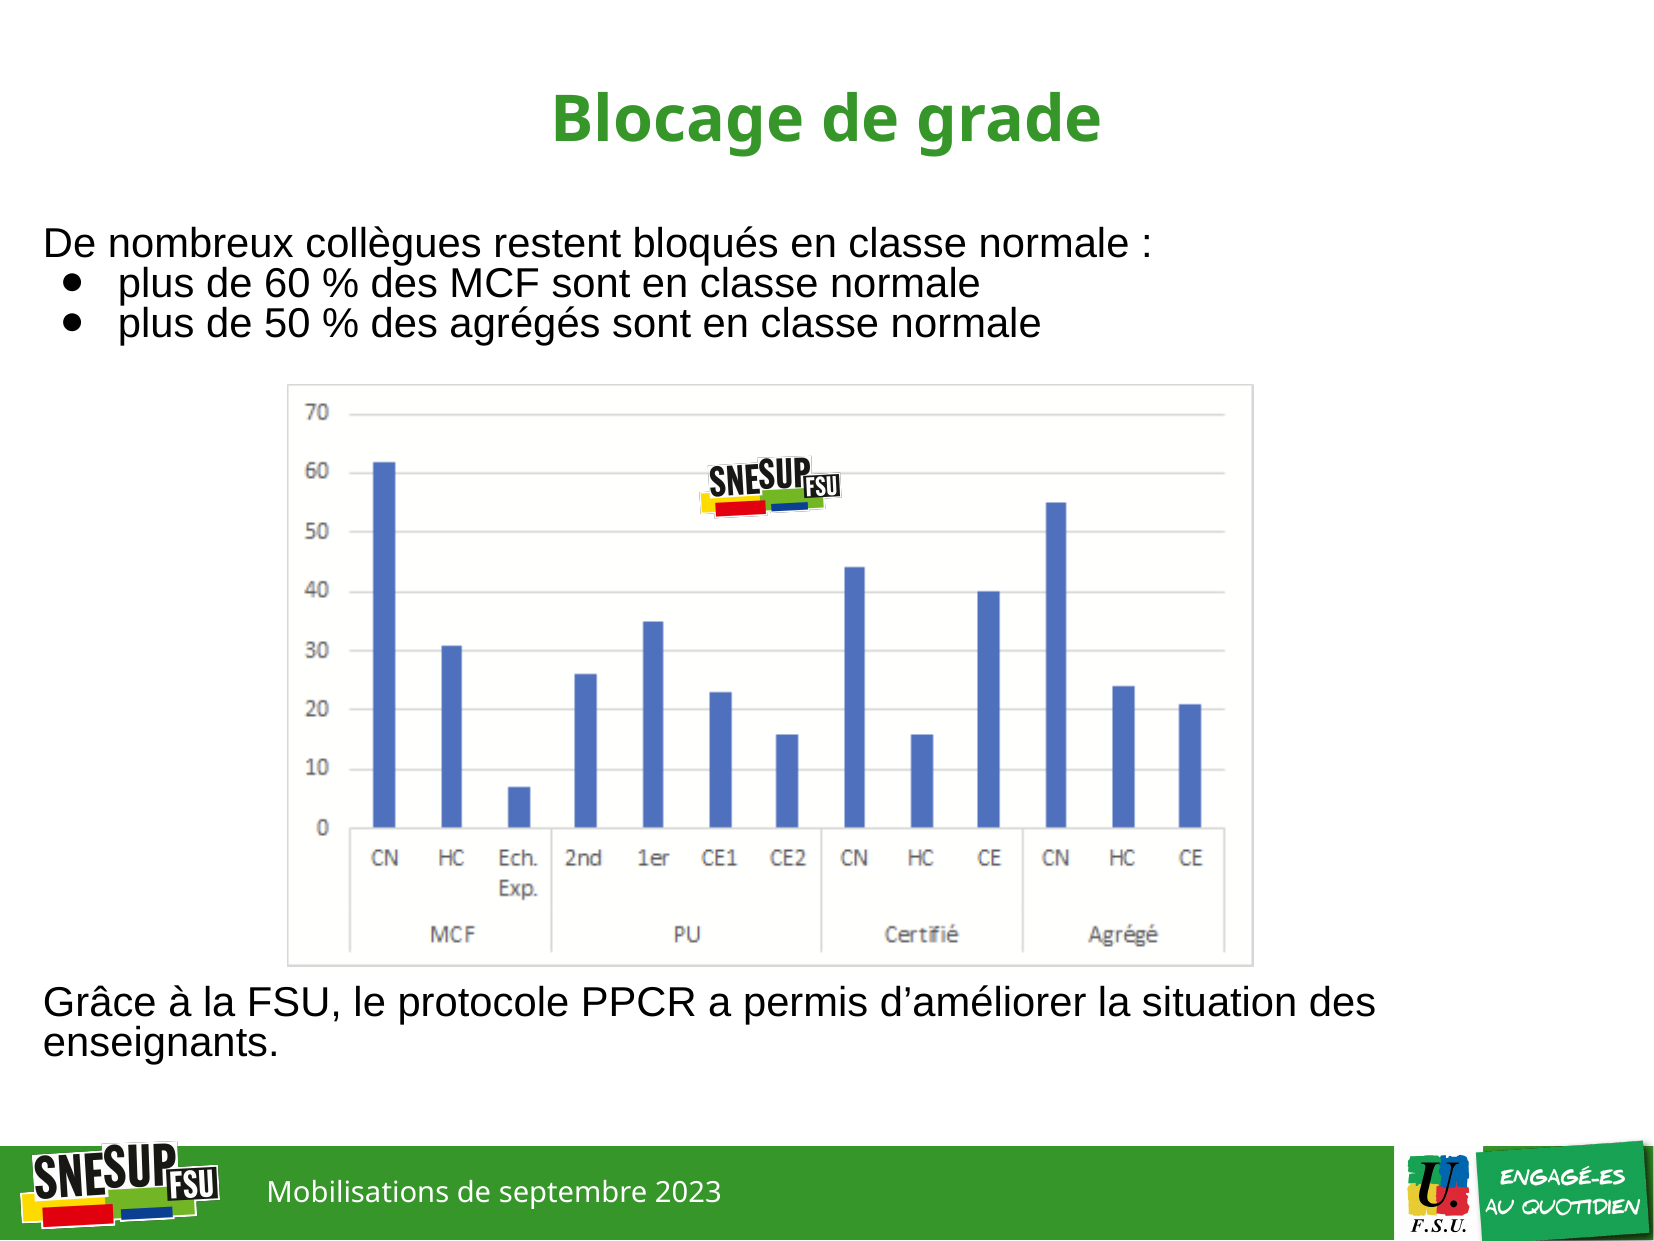

# Blocage de grade
De nombreux collègues restent bloqués en classe normale :
plus de 60 % des MCF sont en classe normale
plus de 50 % des agrégés sont en classe normale
Grâce à la FSU, le protocole PPCR a permis d’améliorer la situation des enseignants.